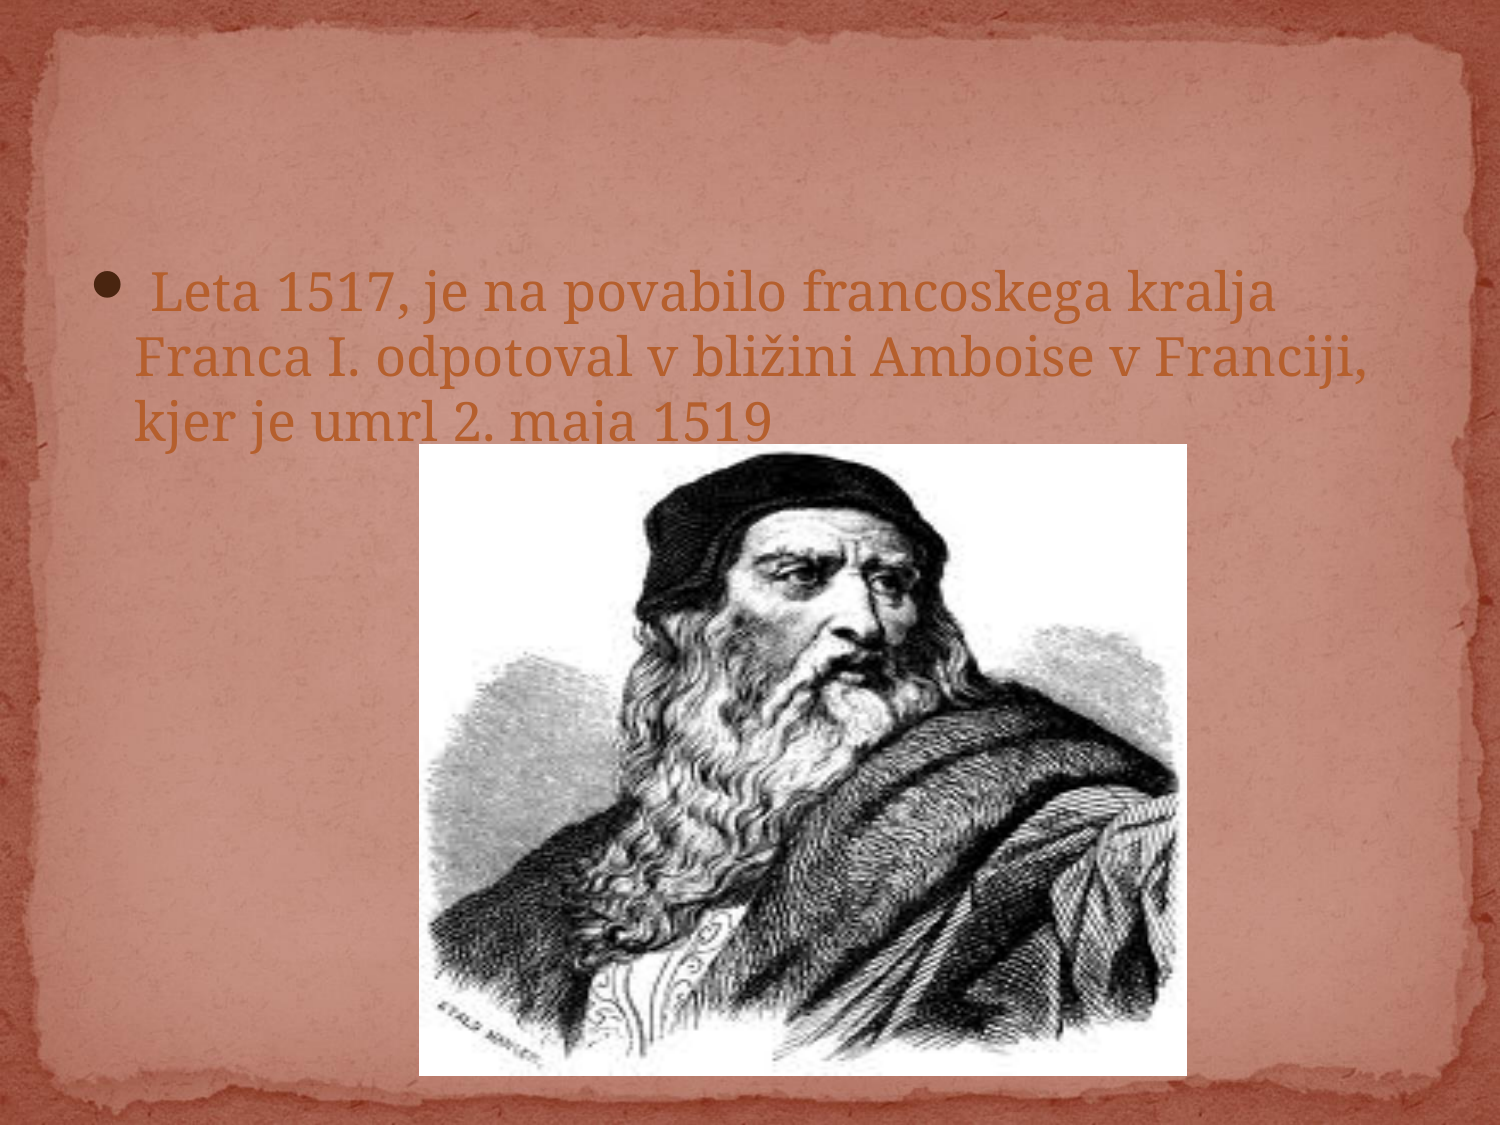

# Leta 1517, je na povabilo francoskega kralja Franca I. odpotoval v bližini Amboise v Franciji, kjer je umrl 2. maja 1519